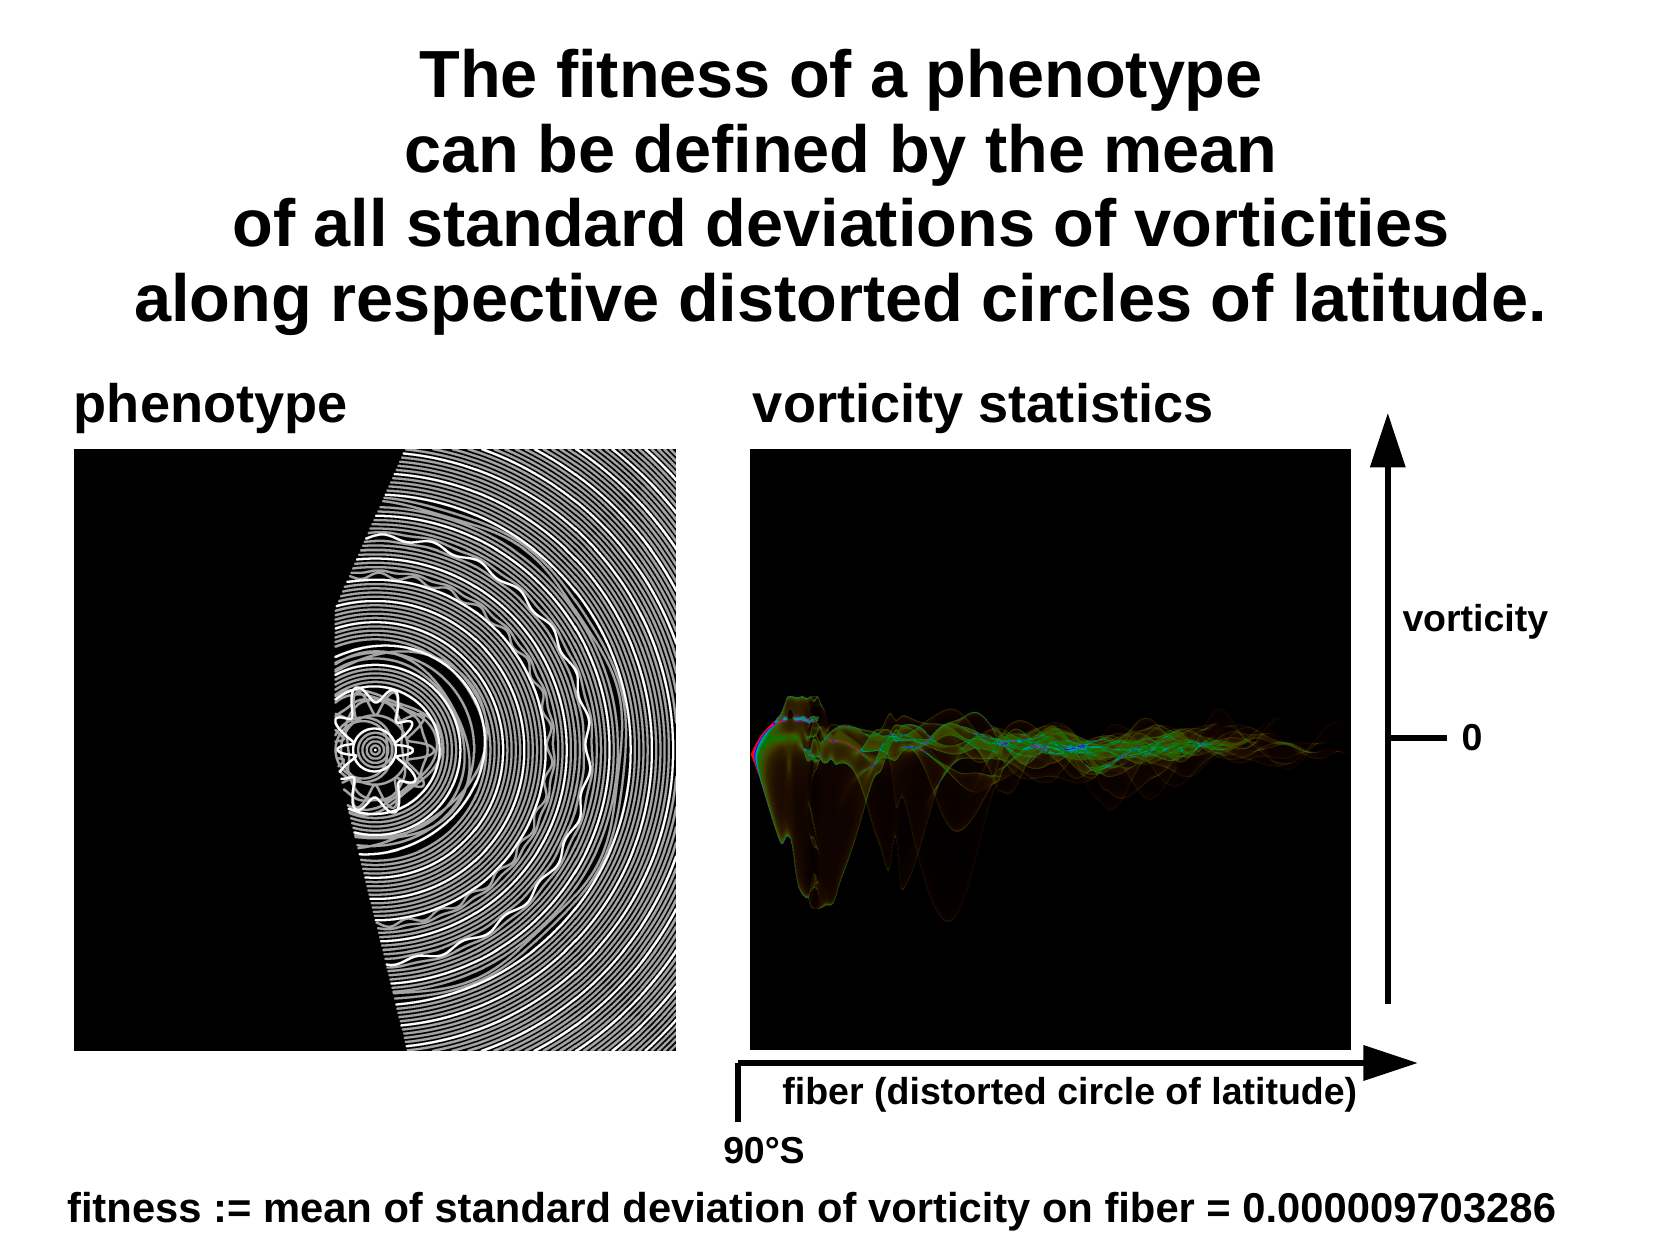

The fitness of a phenotype
can be defined by the mean
of all standard deviations of vorticities
along respective distorted circles of latitude.
phenotype
vorticity statistics
vorticity
0
fiber (distorted circle of latitude)
90°S
fitness := mean of standard deviation of vorticity on fiber = 0.000009703286